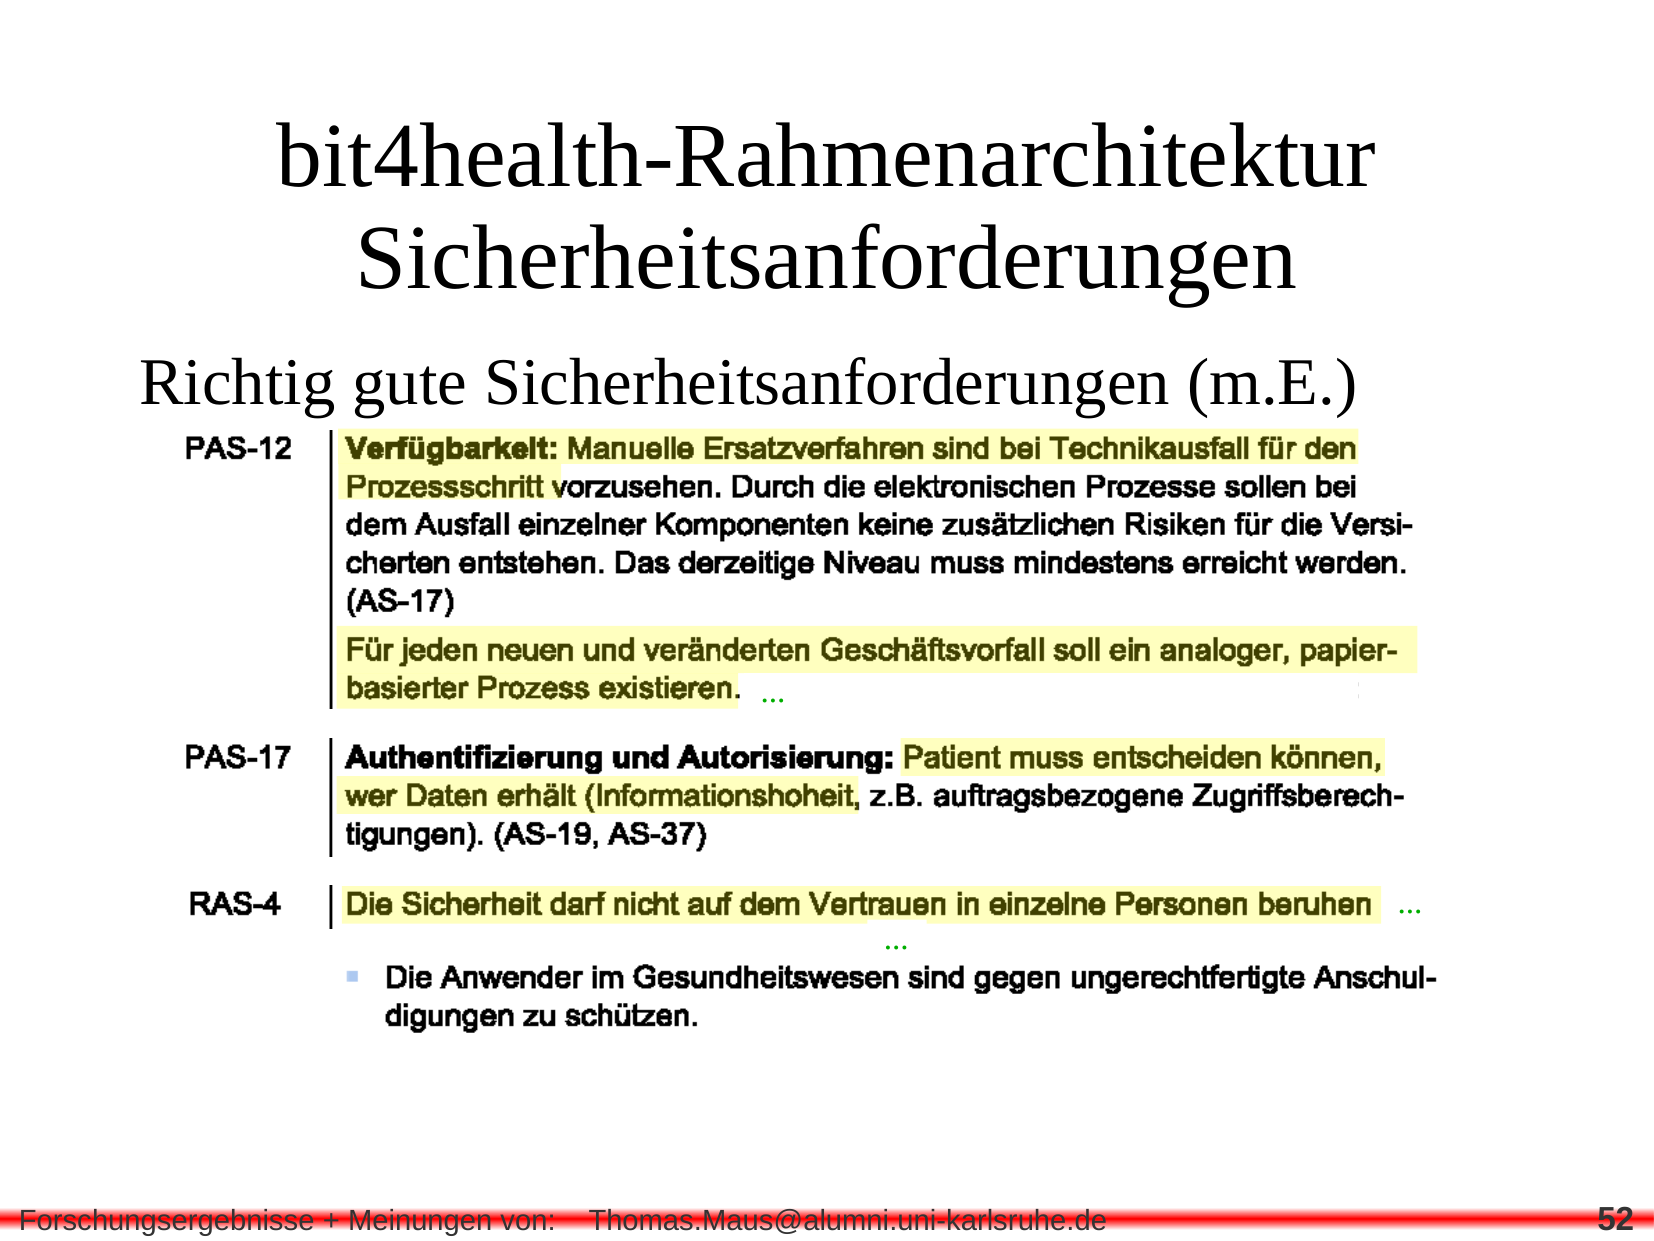

# bit4health-Rahmenarchitektur Sicherheitsanforderungen
Richtig gute Sicherheitsanforderungen (m.E.)
 ...
 ...
 ...